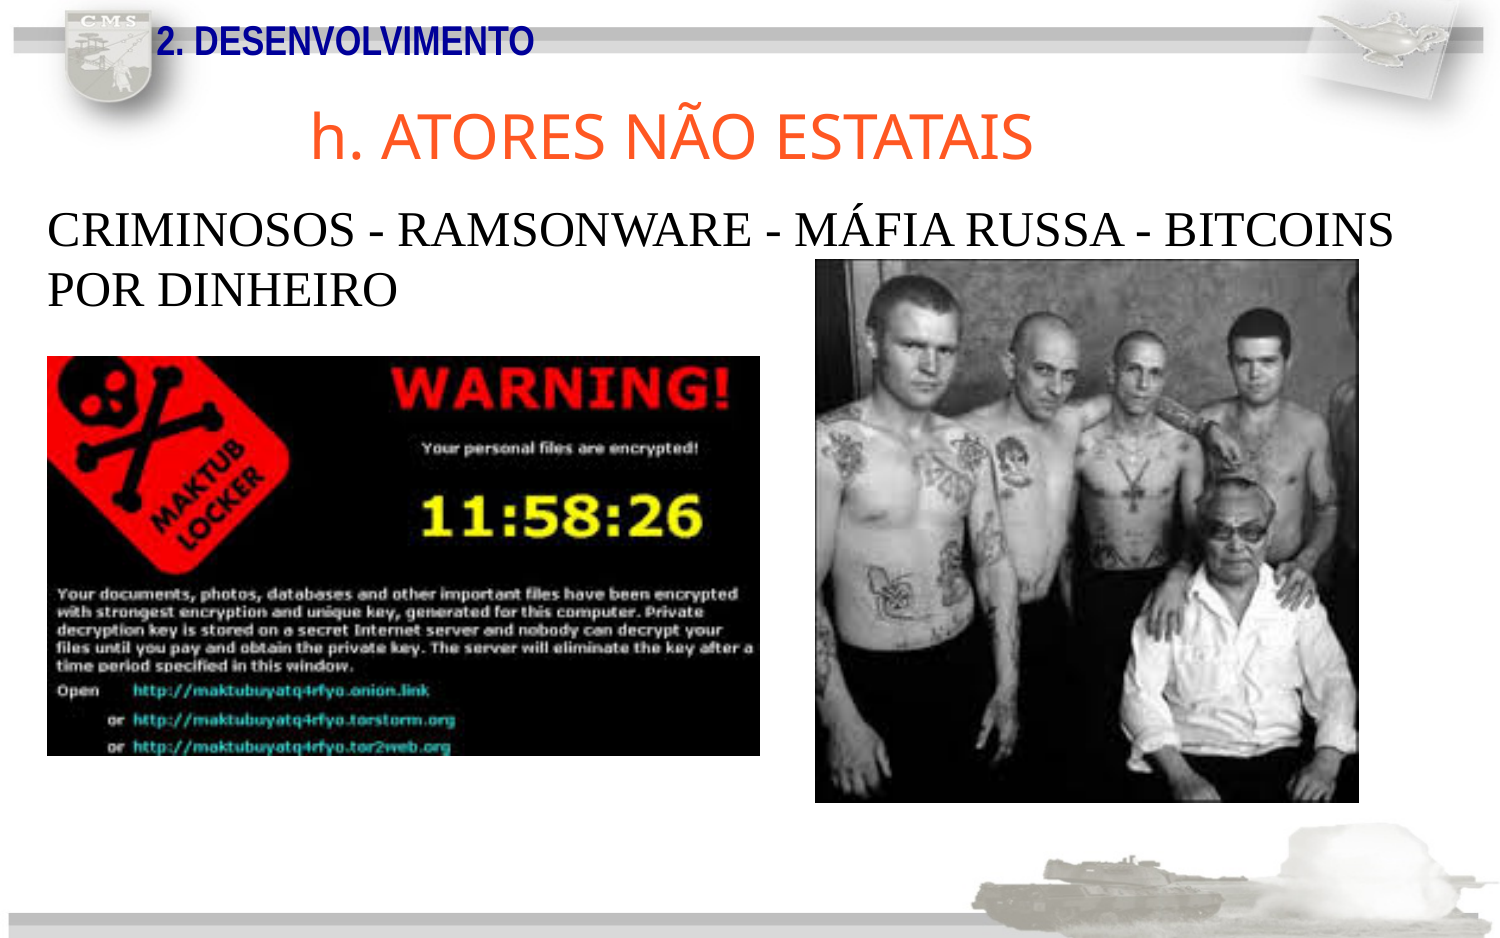

2. DESENVOLVIMENTO
h. ATORES NÃO ESTATAIS
CRIMINOSOS - RAMSONWARE - MÁFIA RUSSA - BITCOINS
POR DINHEIRO